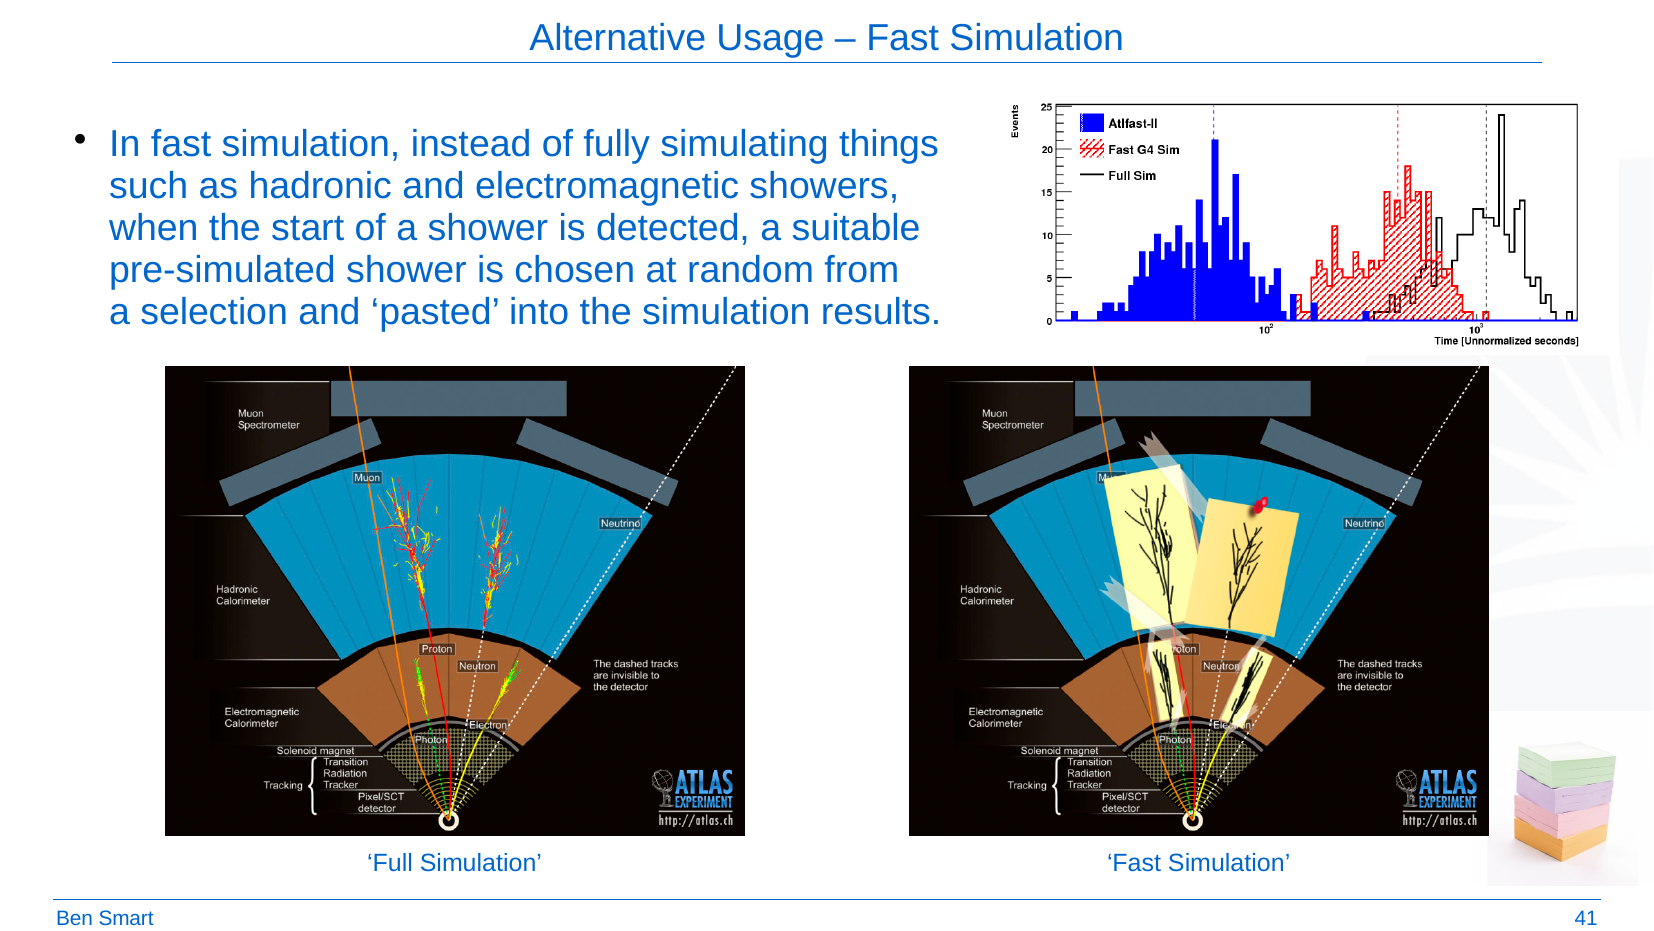

Alternative Usage – Fast Simulation
In fast simulation, instead of fully simulating things
such as hadronic and electromagnetic showers,
when the start of a shower is detected, a suitable
pre-simulated shower is chosen at random from
a selection and ‘pasted’ into the simulation results.
‘Full Simulation’
‘Fast Simulation’
Ben Smart